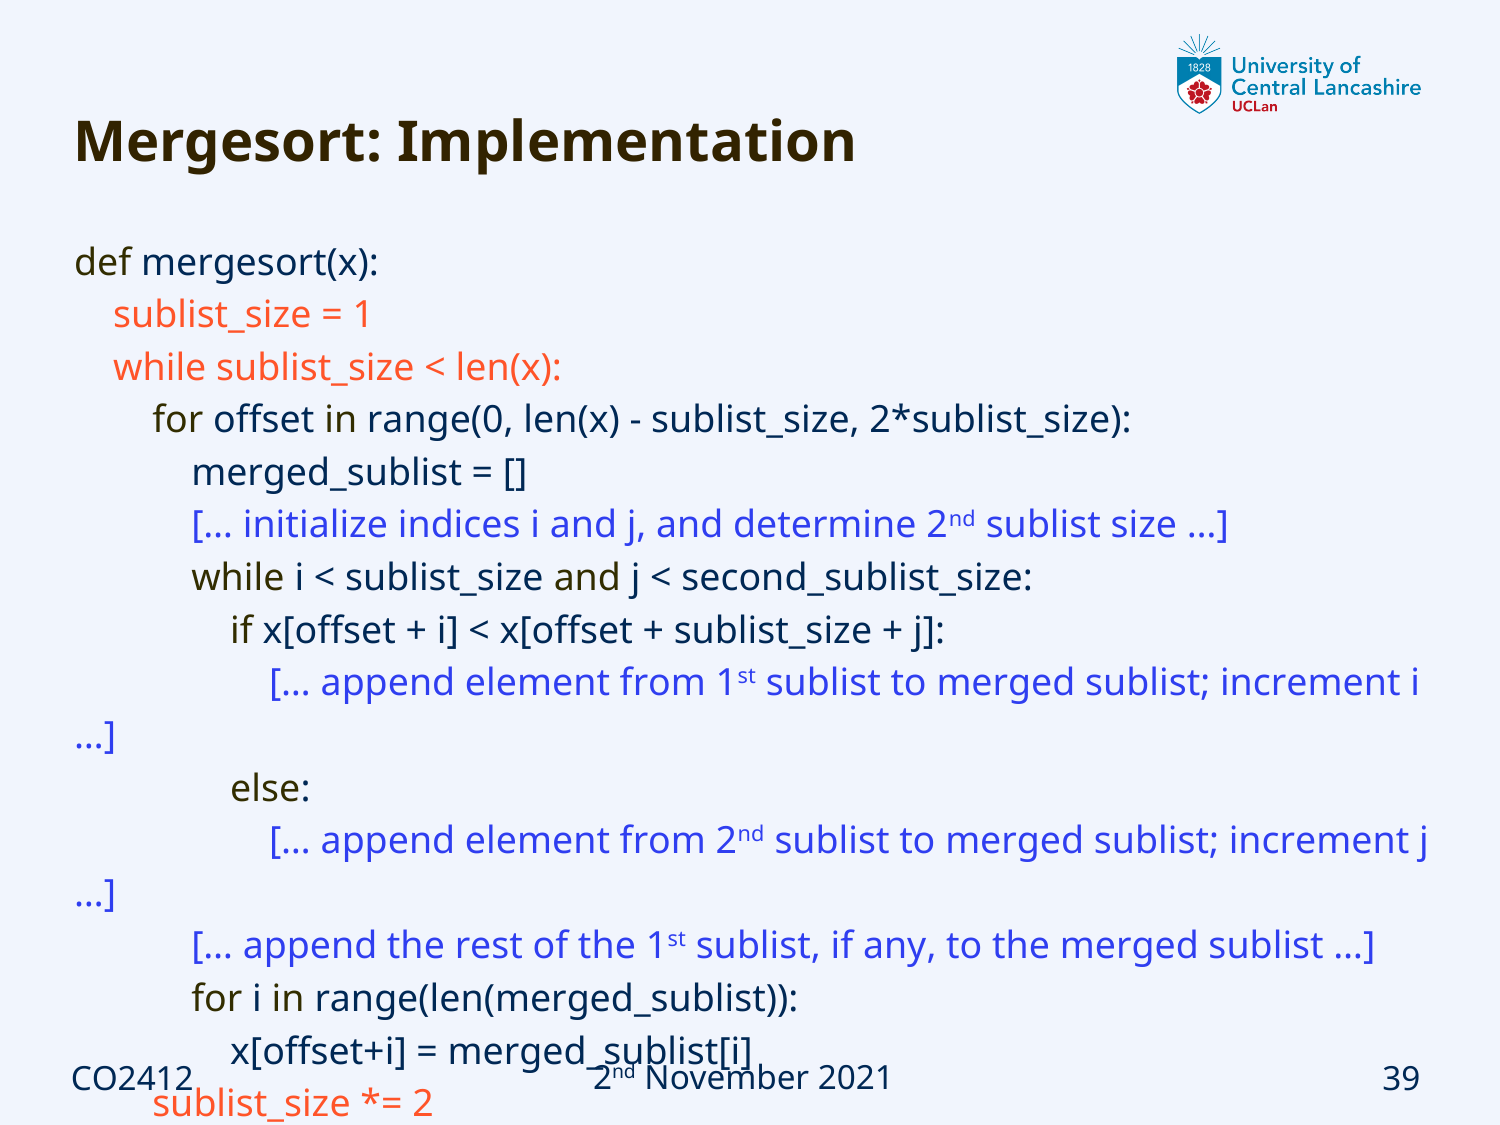

# Mergesort: Implementation
def mergesort(x):
 sublist_size = 1
 while sublist_size < len(x):
 for offset in range(0, len(x) - sublist_size, 2*sublist_size):
 merged_sublist = []
 [… initialize indices i and j, and determine 2nd sublist size …]
 while i < sublist_size and j < second_sublist_size:
 if x[offset + i] < x[offset + sublist_size + j]:
 [… append element from 1st sublist to merged sublist; increment i …]
 else:
 [… append element from 2nd sublist to merged sublist; increment j …]
 [… append the rest of the 1st sublist, if any, to the merged sublist …]
 for i in range(len(merged_sublist)):
 x[offset+i] = merged_sublist[i]
 sublist_size *= 2